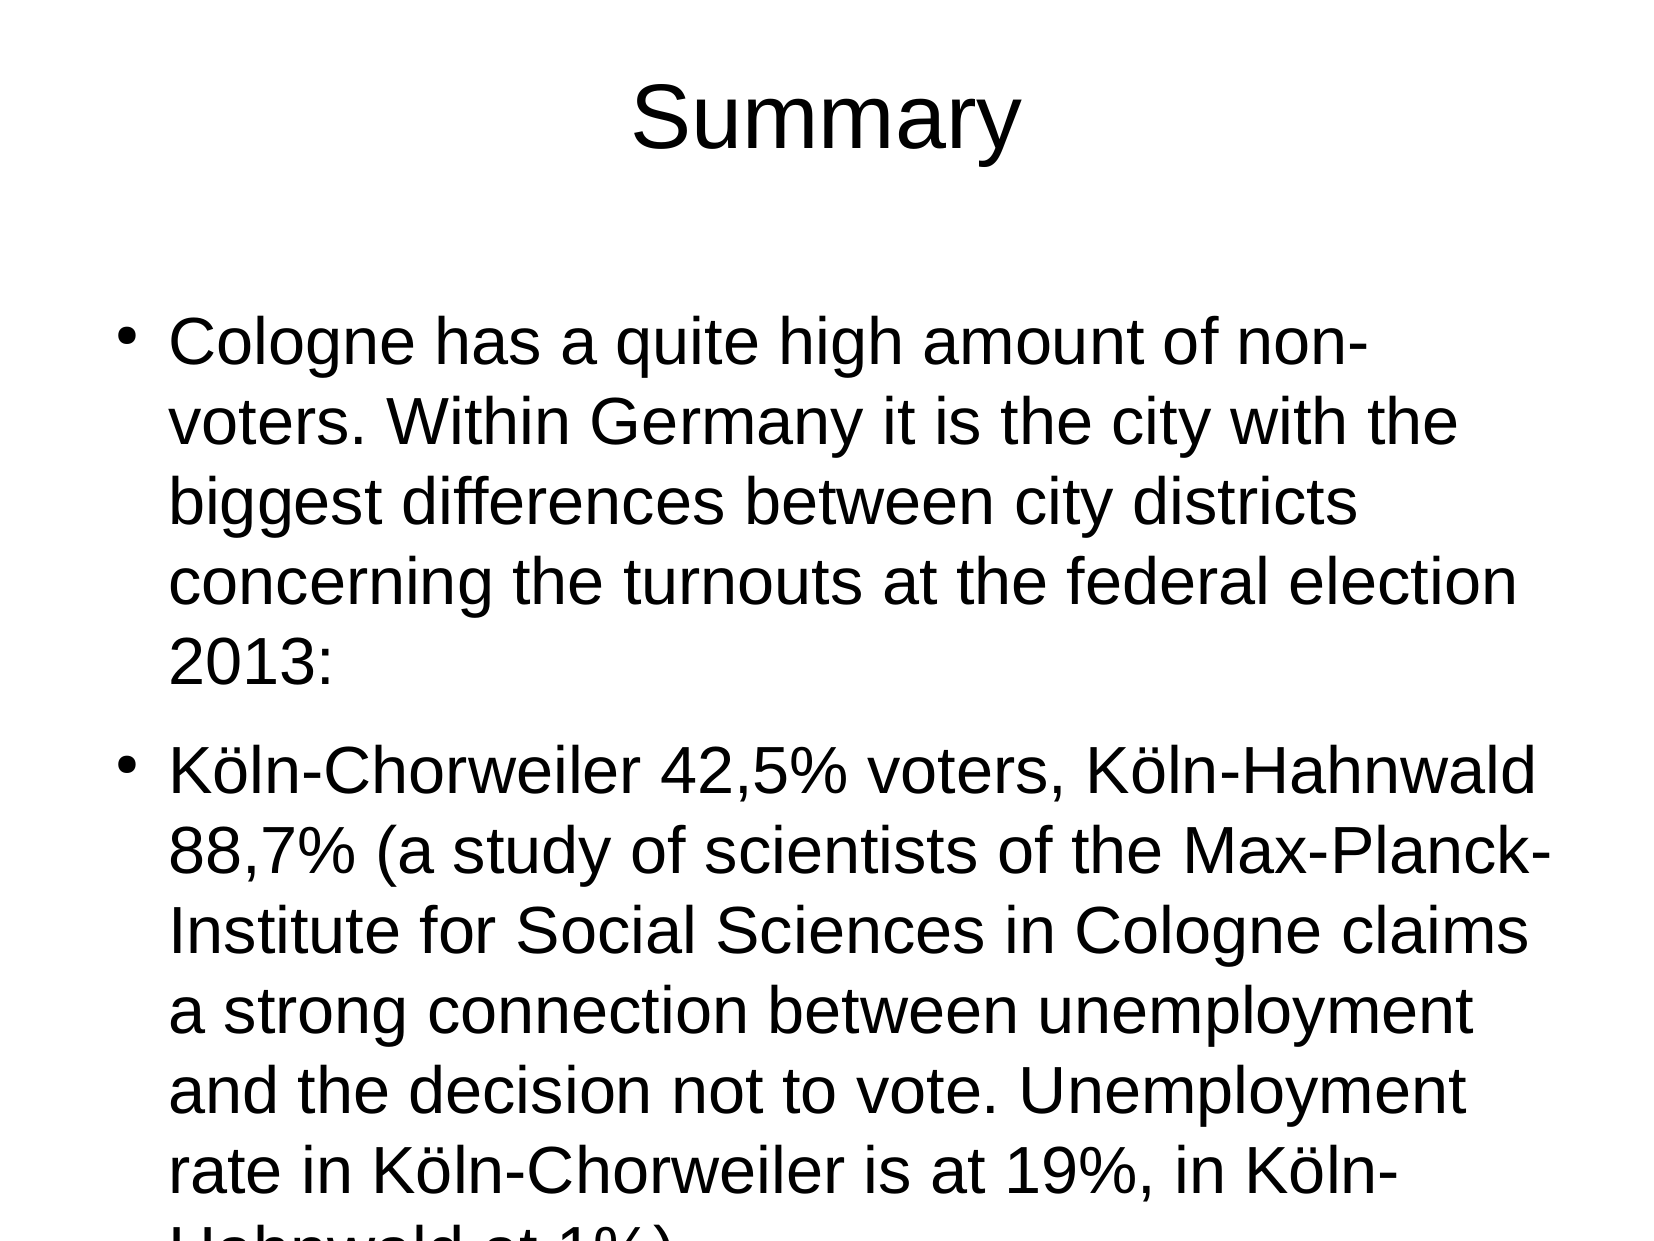

# Summary
Cologne has a quite high amount of non-voters. Within Germany it is the city with the biggest differences between city districts concerning the turnouts at the federal election 2013:
Köln-Chorweiler 42,5% voters, Köln-Hahnwald 88,7% (a study of scientists of the Max-Planck-Institute for Social Sciences in Cologne claims a strong connection between unemployment and the decision not to vote. Unemployment rate in Köln-Chorweiler is at 19%, in Köln-Hahnwald at 1%).
The number of crimes has increased significantly since 2000 (119 000 crimes to 157 000).